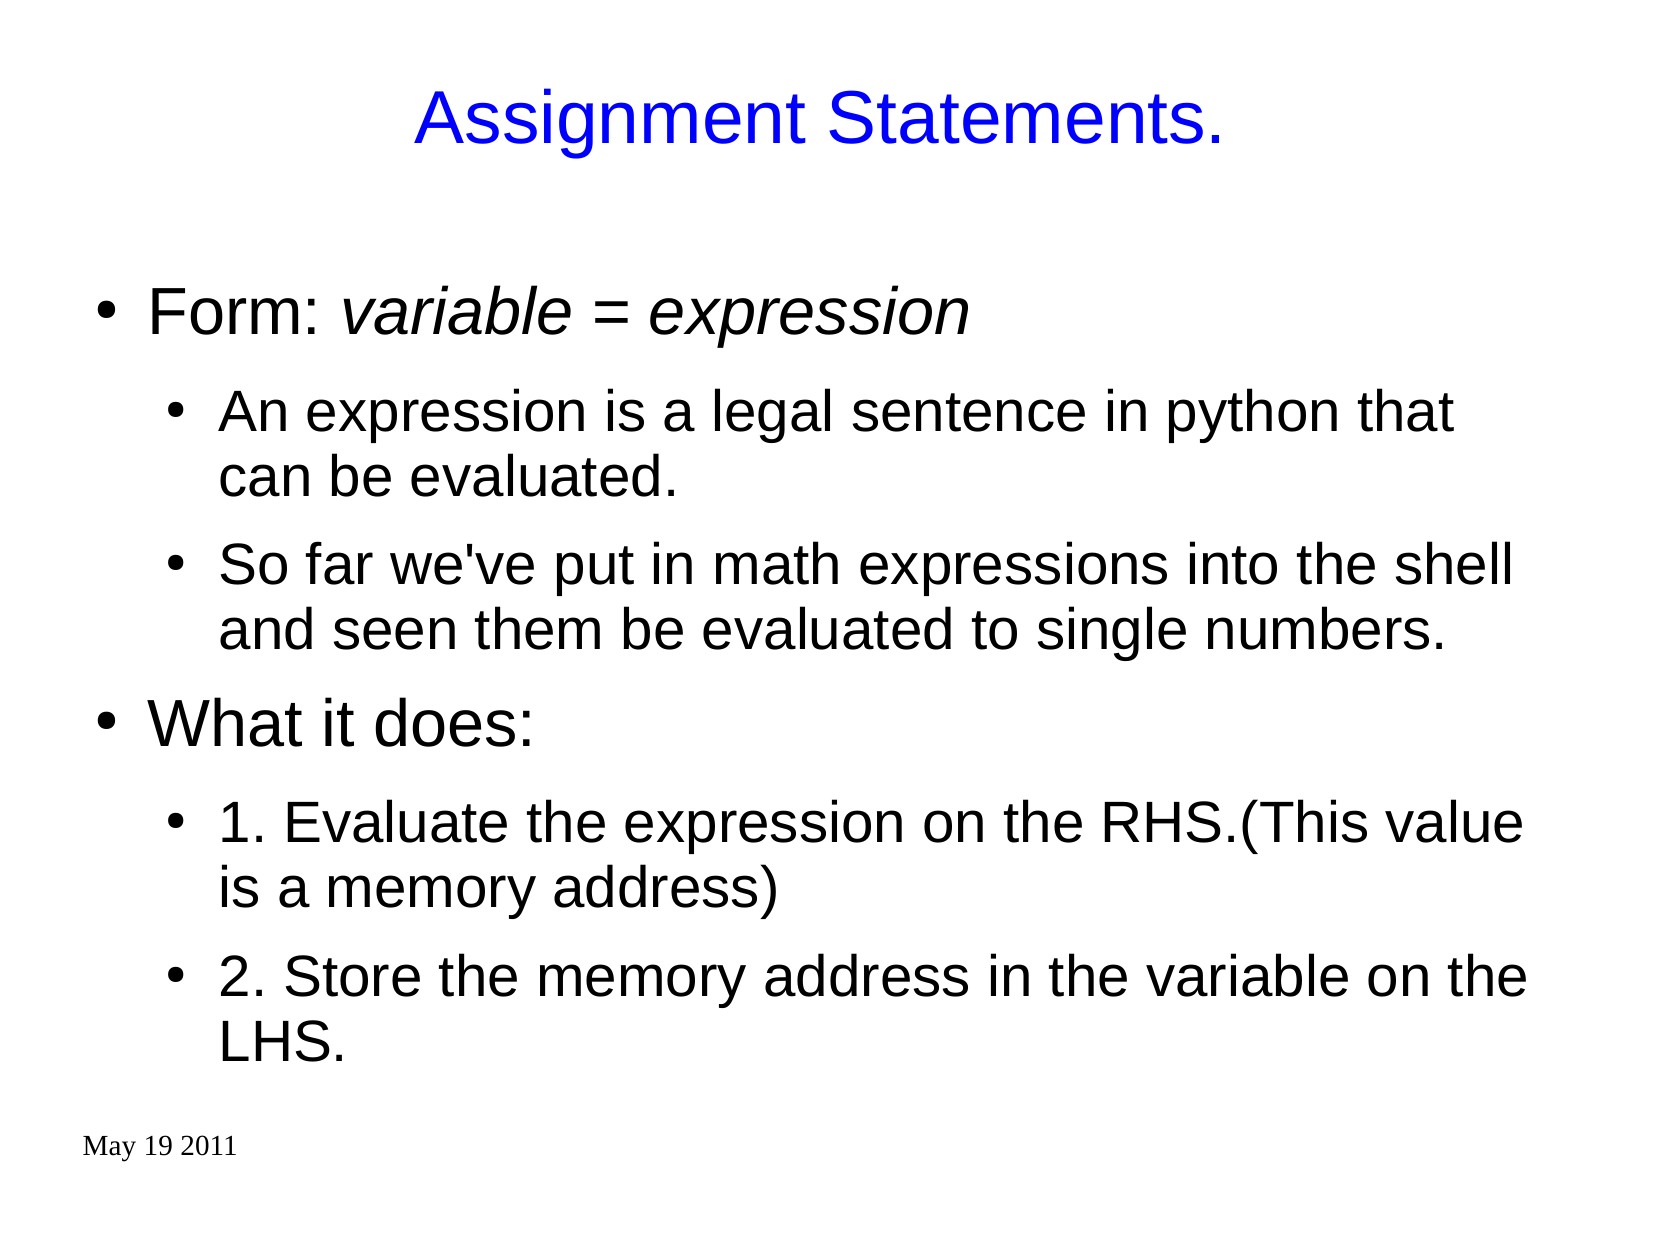

# Assignment Statements.
Form: variable = expression
An expression is a legal sentence in python that can be evaluated.
So far we've put in math expressions into the shell and seen them be evaluated to single numbers.
What it does:
1. Evaluate the expression on the RHS.(This value is a memory address)
2. Store the memory address in the variable on the LHS.
May 19 2011